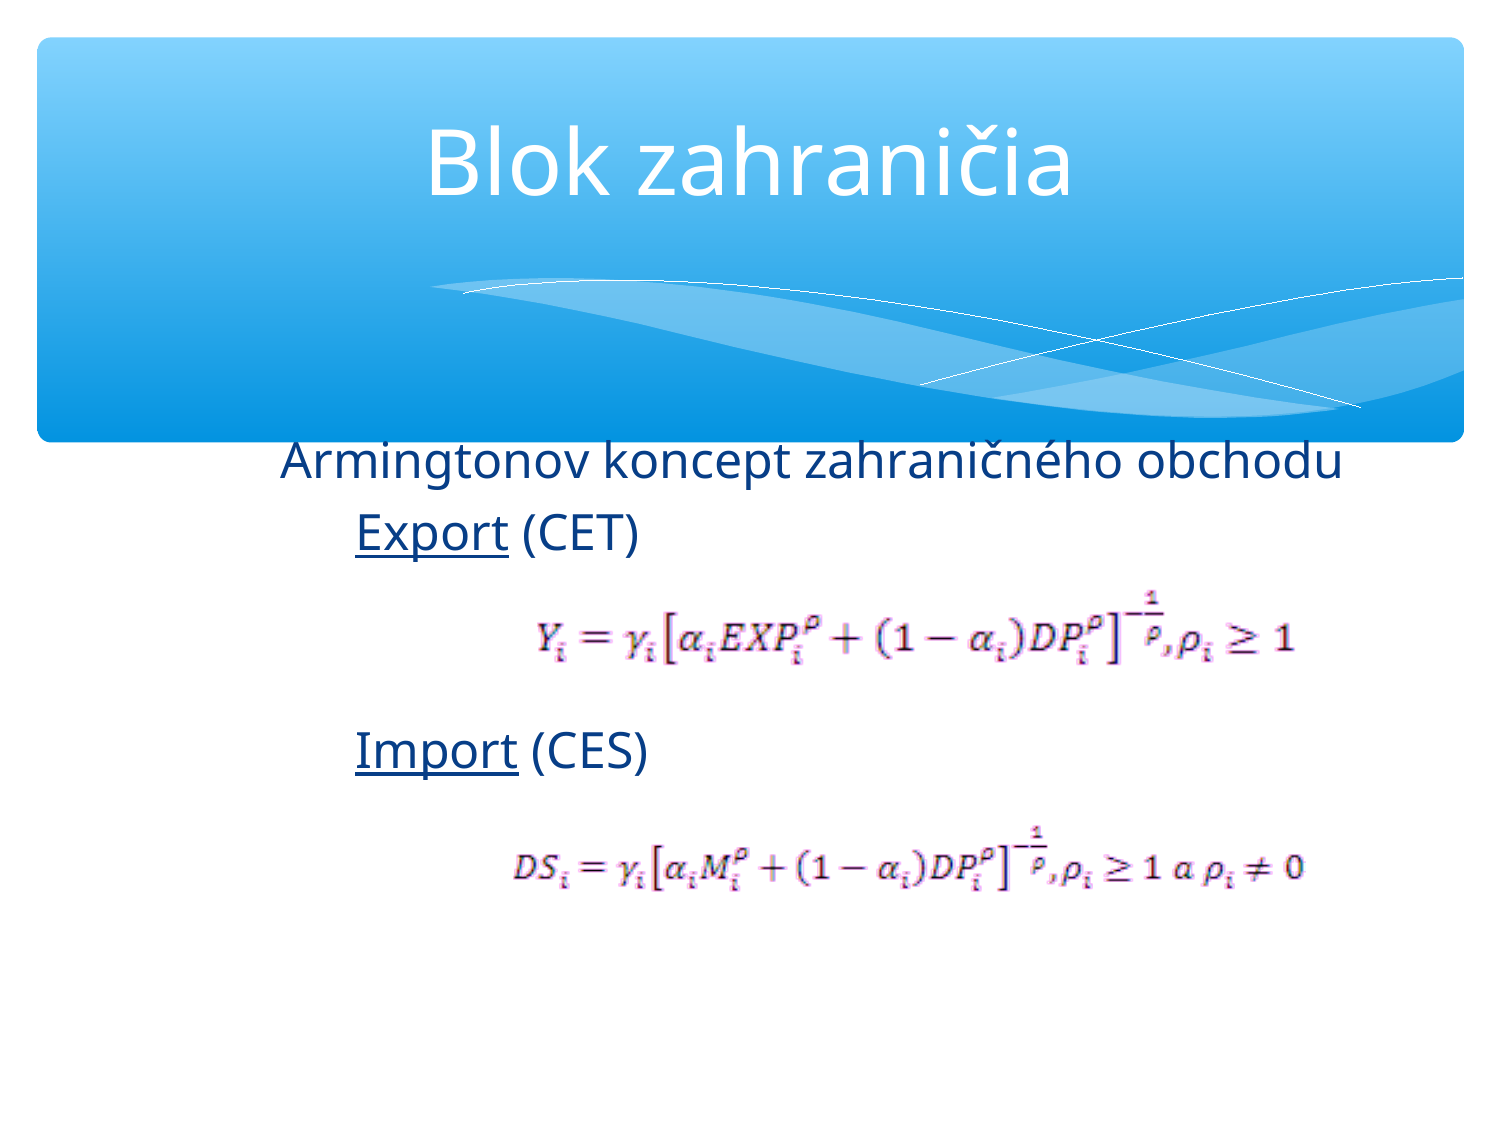

# Blok zahraničia
Armingtonov koncept zahraničného obchodu
	Export (CET)
	Import (CES)